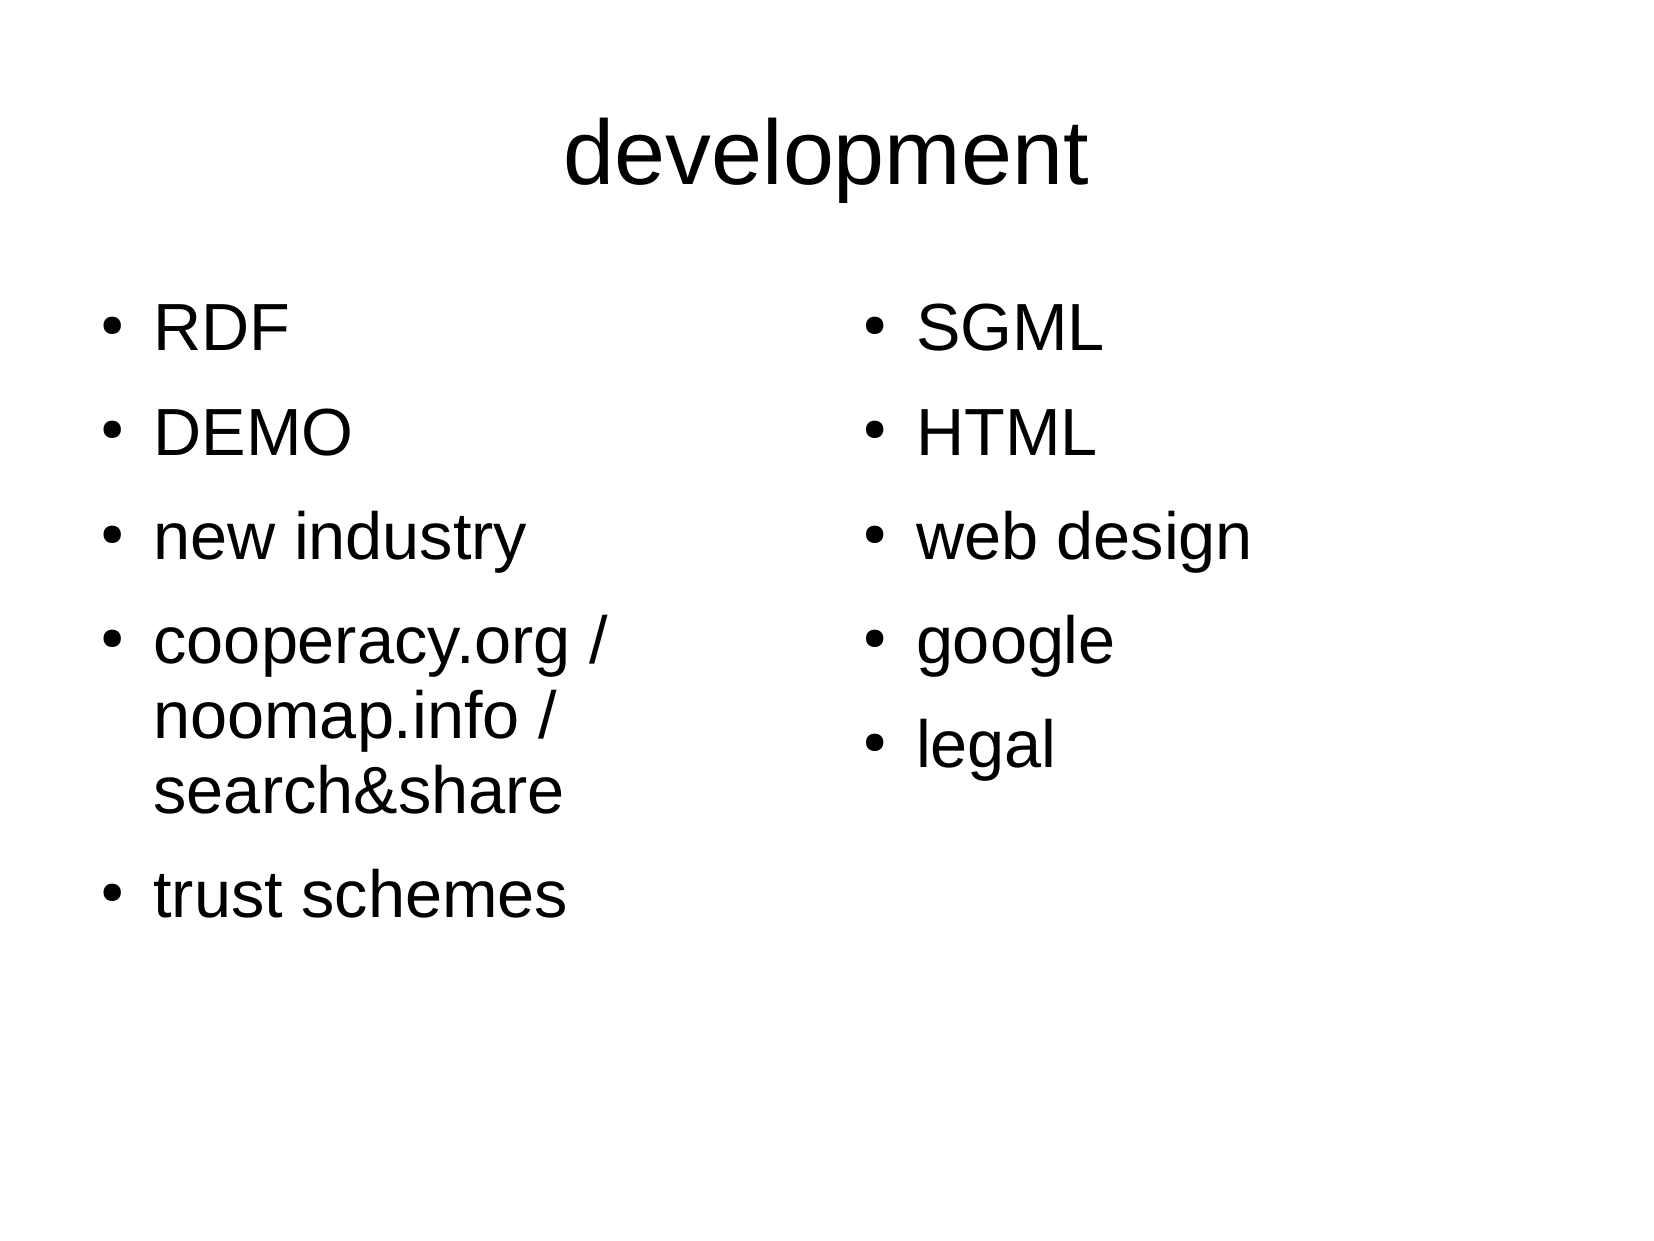

# development
RDF
DEMO
new industry
cooperacy.org / noomap.info / search&share
trust schemes
SGML
HTML
web design
google
legal